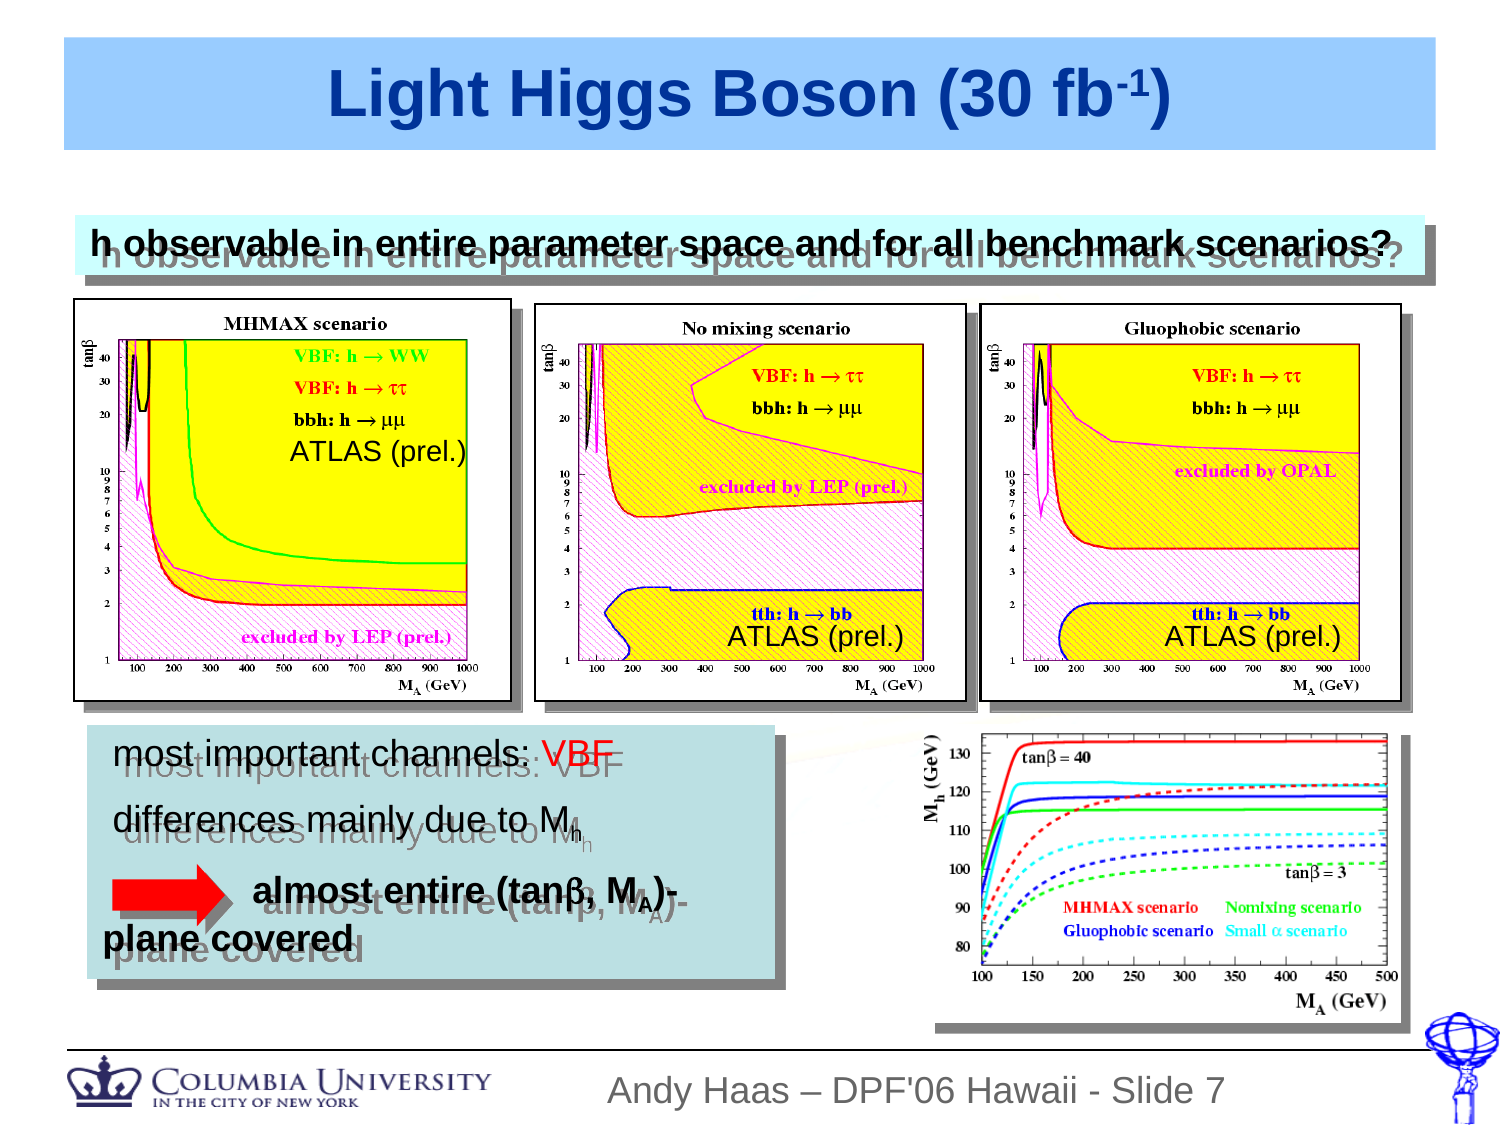

# Light Higgs Boson (30 fb-1)
h observable in entire parameter space and for all benchmark scenarios?
ATLAS (prel.)
ATLAS (prel.)
ATLAS (prel.)
 most important channels: VBF
 differences mainly due to Mh
 	almost entire (tan, MA)-	plane covered